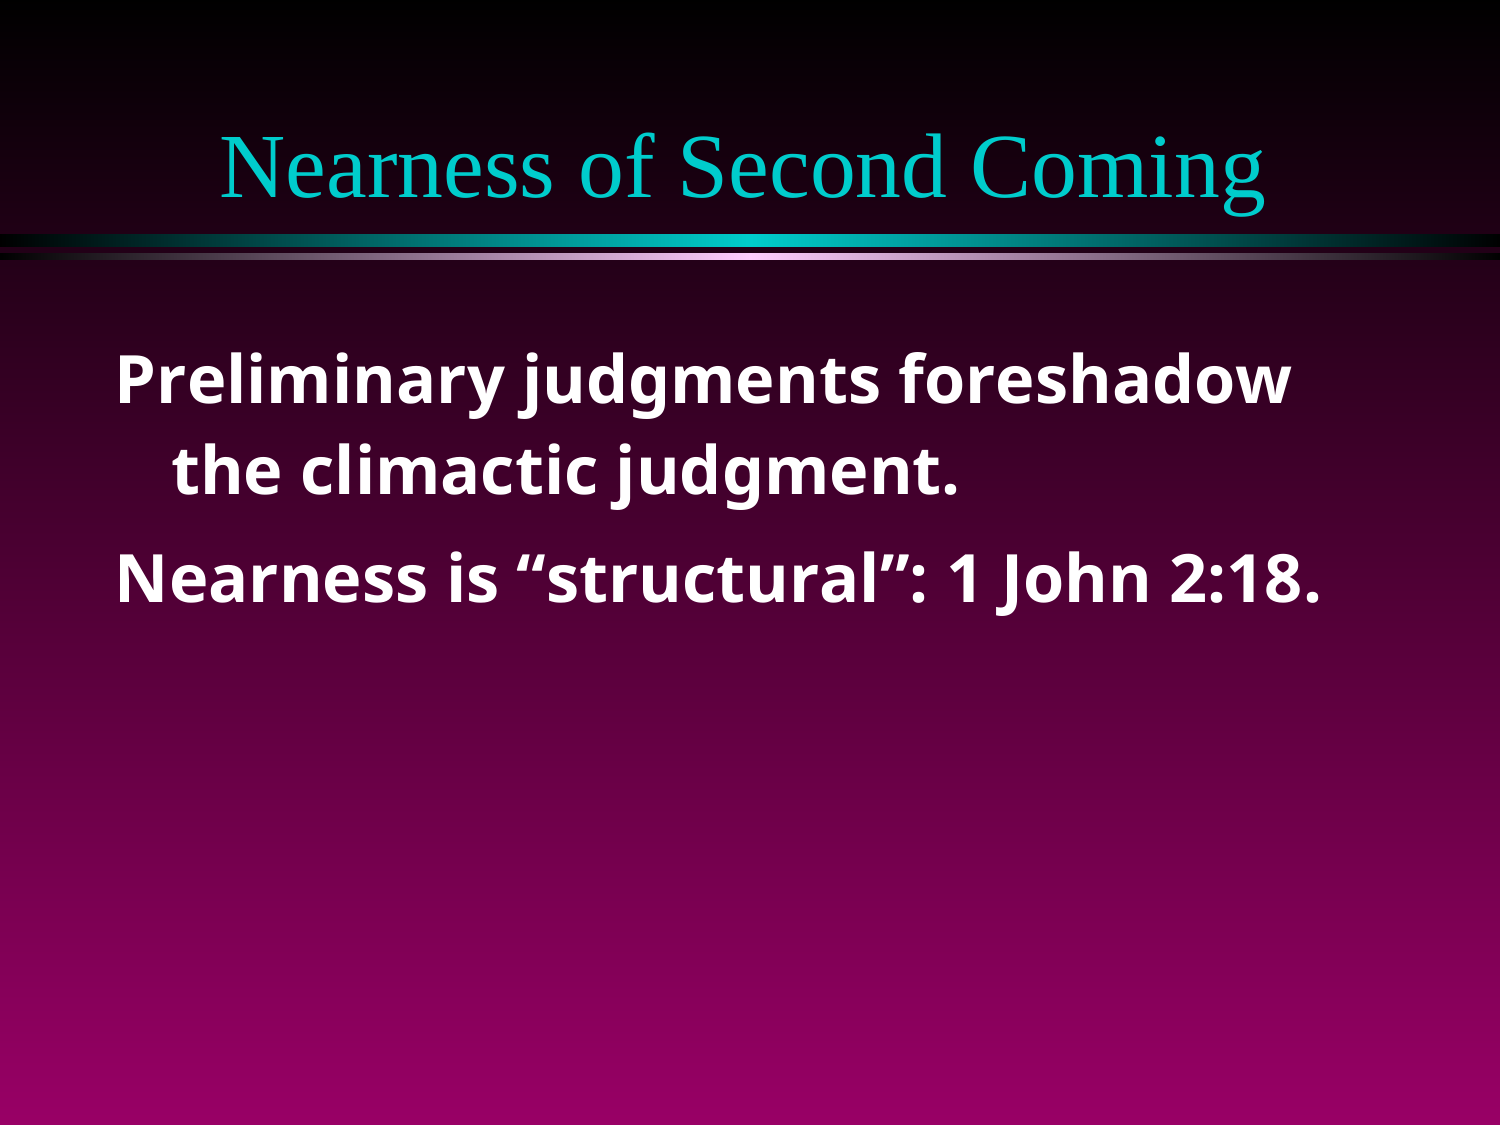

# Nearness of Second Coming
Preliminary judgments foreshadow the climactic judgment.
Nearness is “structural”: 1 John 2:18.